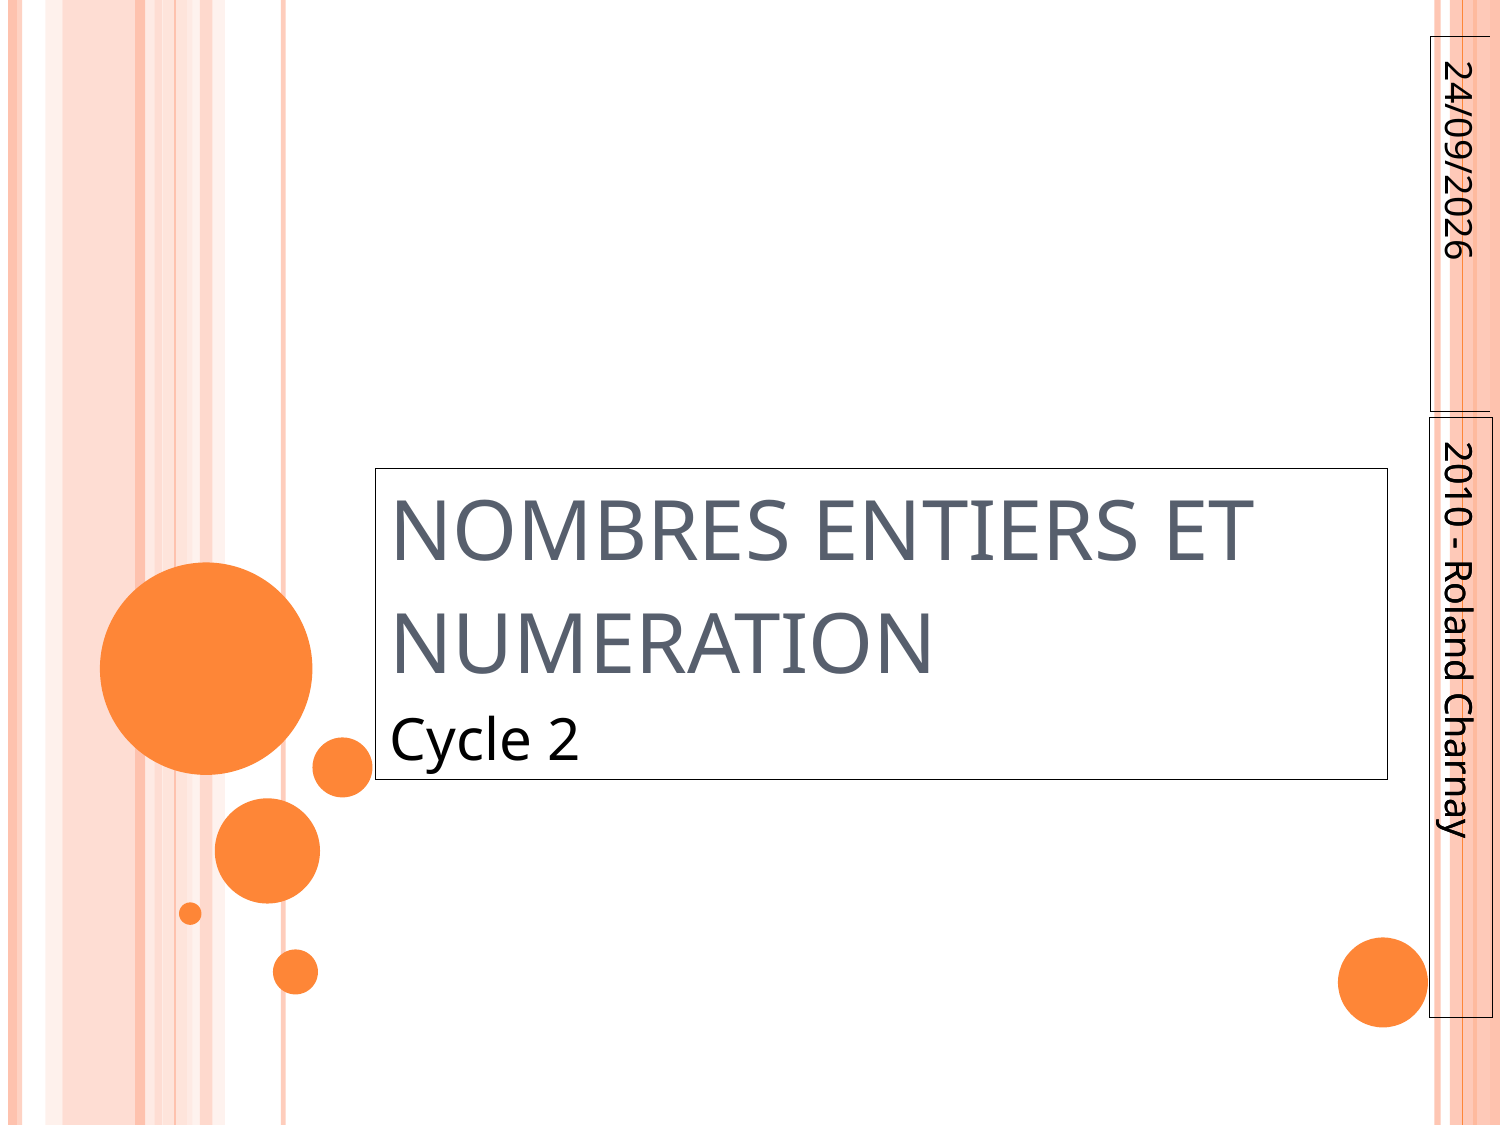

# NOMBRES ENTIERS ET NUMERATION Cycle 2
<footer>2010 - Roland Charnay